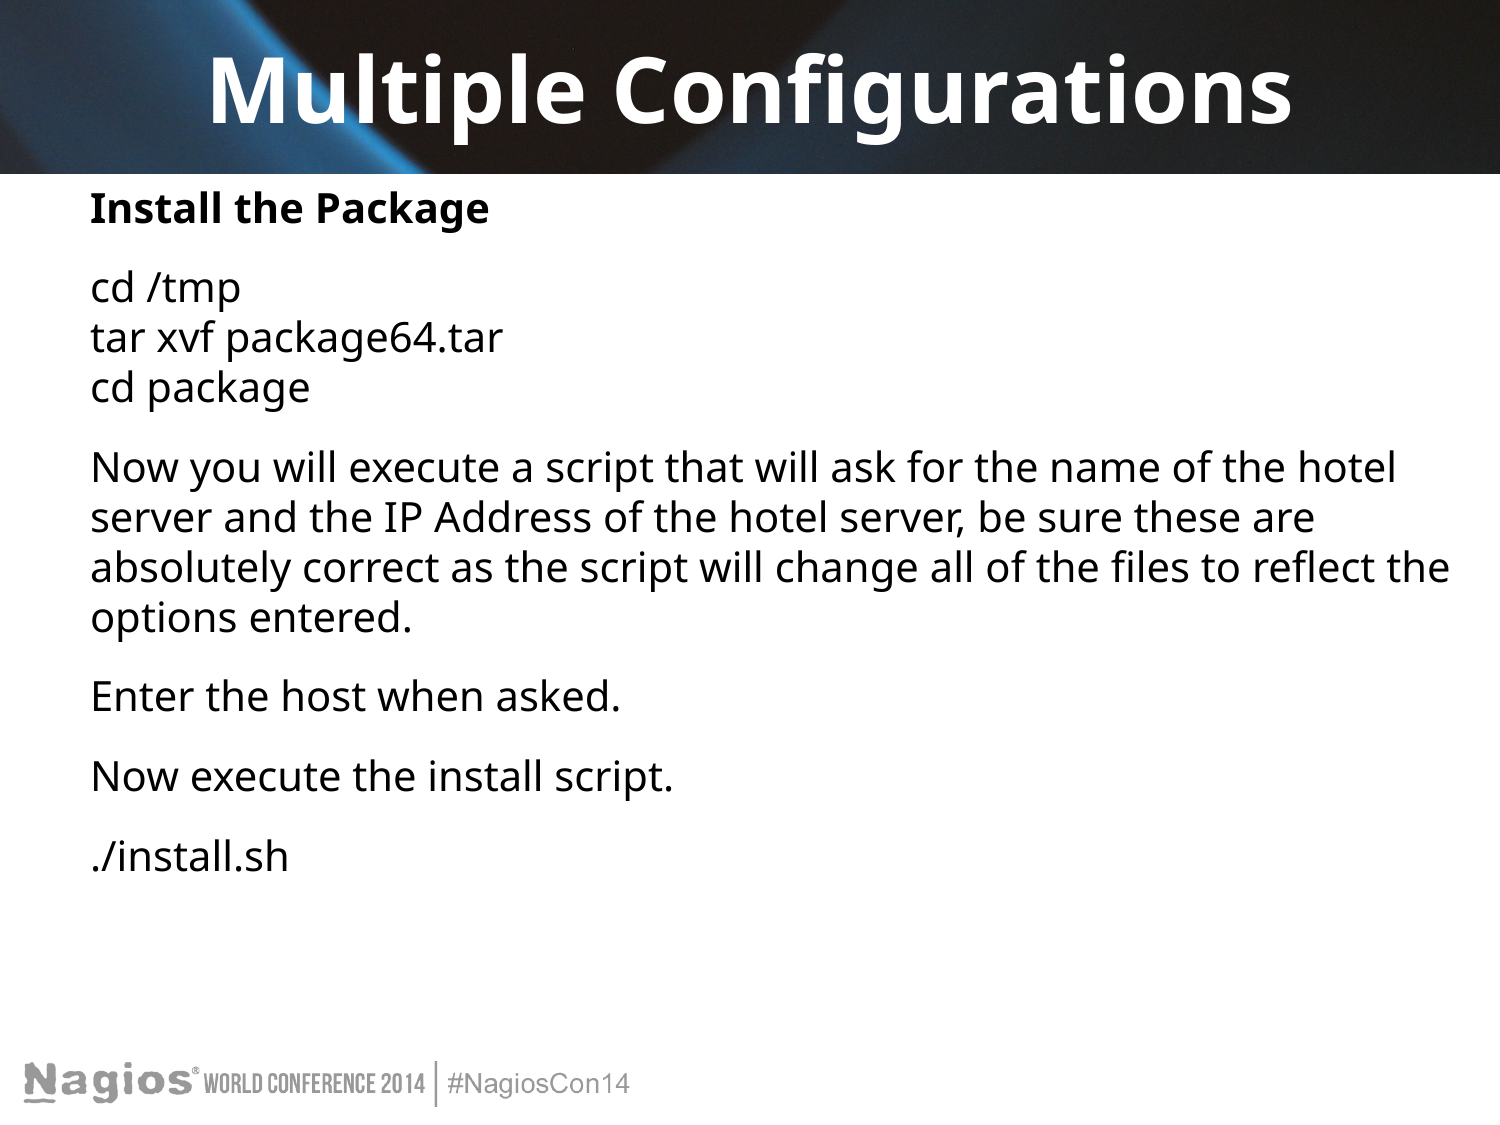

# Multiple Configurations
Install the Package
cd /tmp
tar xvf package64.tar
cd package
Now you will execute a script that will ask for the name of the hotel server and the IP Address of the hotel server, be sure these are absolutely correct as the script will change all of the files to reflect the options entered.
Enter the host when asked.
Now execute the install script.
./install.sh